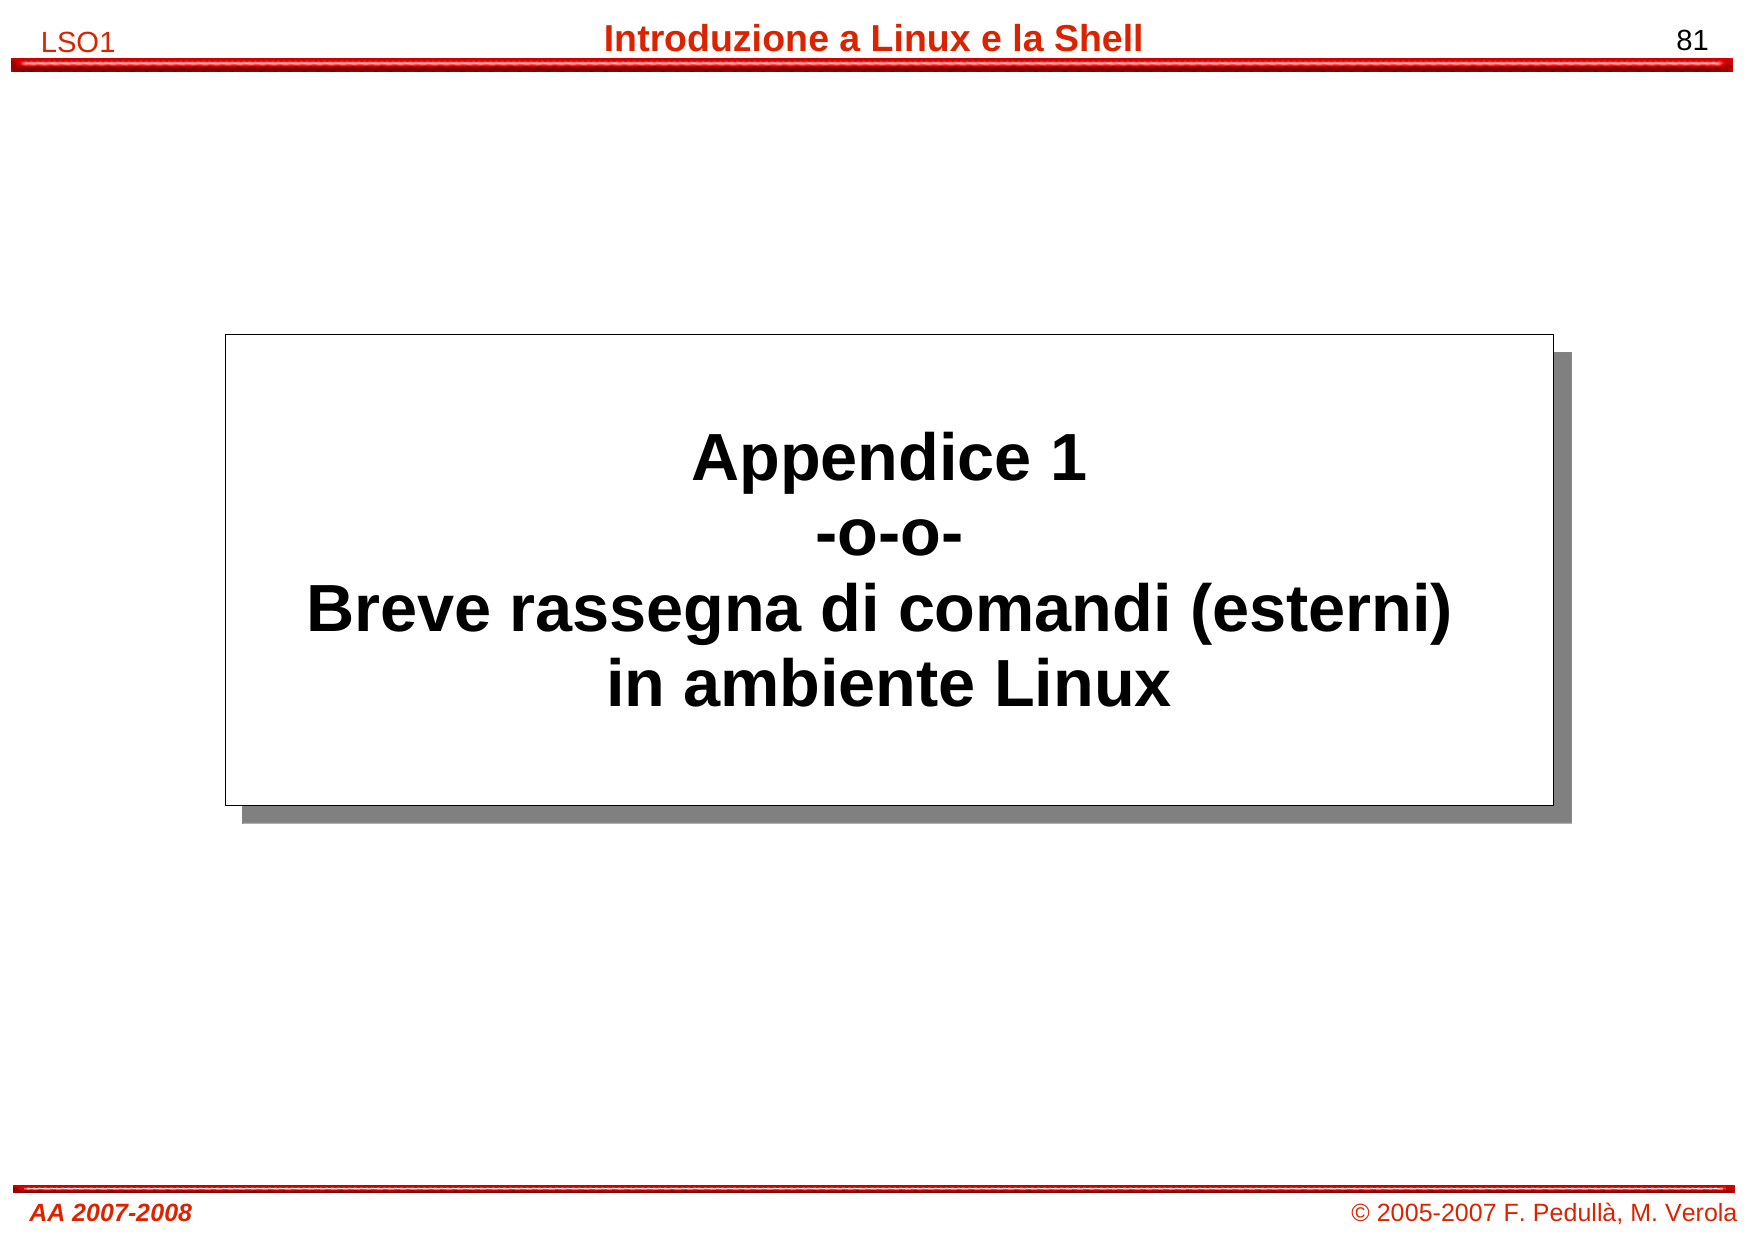

Appendice 1
-o-o-
Breve rassegna di comandi (esterni)
in ambiente Linux